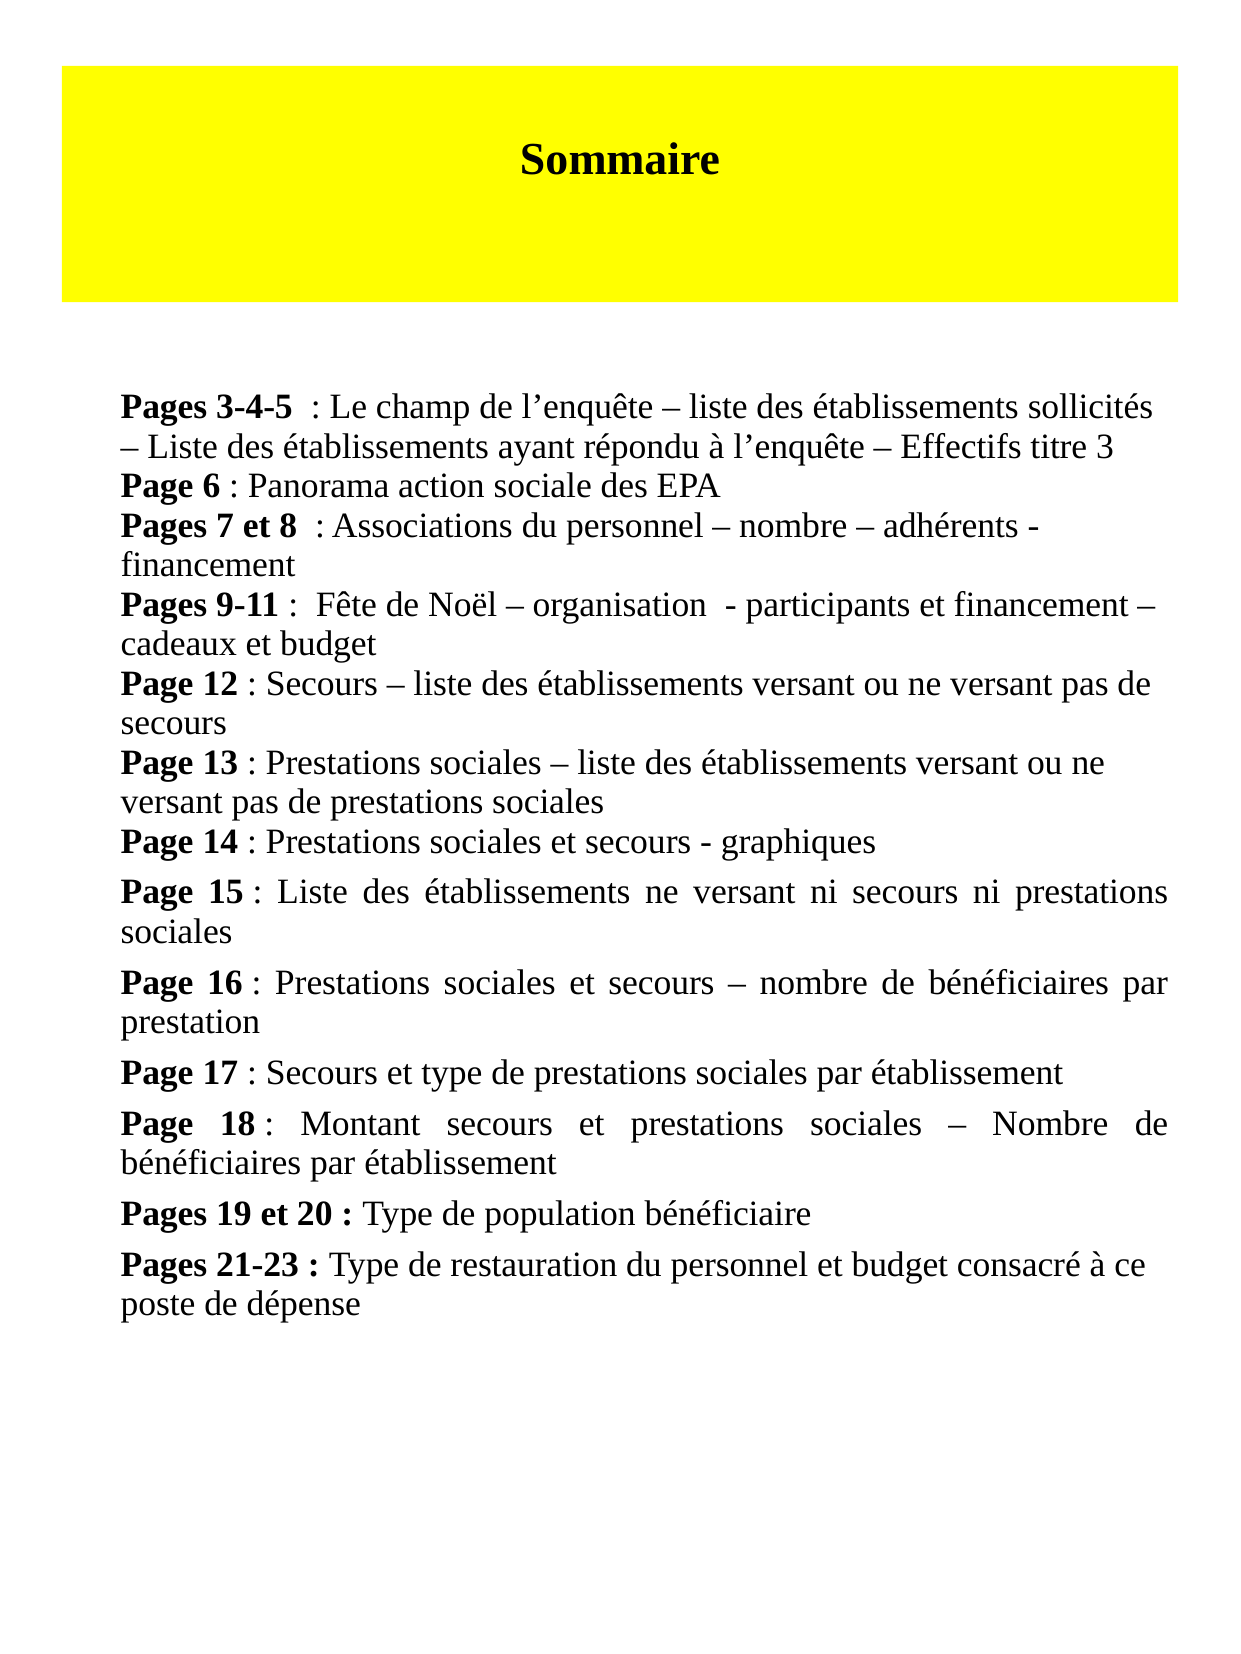

#
Sommaire
Pages 3-4-5  : Le champ de l’enquête – liste des établissements sollicités – Liste des établissements ayant répondu à l’enquête – Effectifs titre 3
Page 6 : Panorama action sociale des EPA
Pages 7 et 8  : Associations du personnel – nombre – adhérents - financement
Pages 9-11 : Fête de Noël – organisation - participants et financement – cadeaux et budget
Page 12 : Secours – liste des établissements versant ou ne versant pas de secours
Page 13 : Prestations sociales – liste des établissements versant ou ne versant pas de prestations sociales
Page 14 : Prestations sociales et secours - graphiques
Page 15 : Liste des établissements ne versant ni secours ni prestations sociales
Page 16 : Prestations sociales et secours – nombre de bénéficiaires par prestation
Page 17 : Secours et type de prestations sociales par établissement
Page 18 : Montant secours et prestations sociales – Nombre de bénéficiaires par établissement
Pages 19 et 20 : Type de population bénéficiaire
Pages 21-23 : Type de restauration du personnel et budget consacré à ce poste de dépense